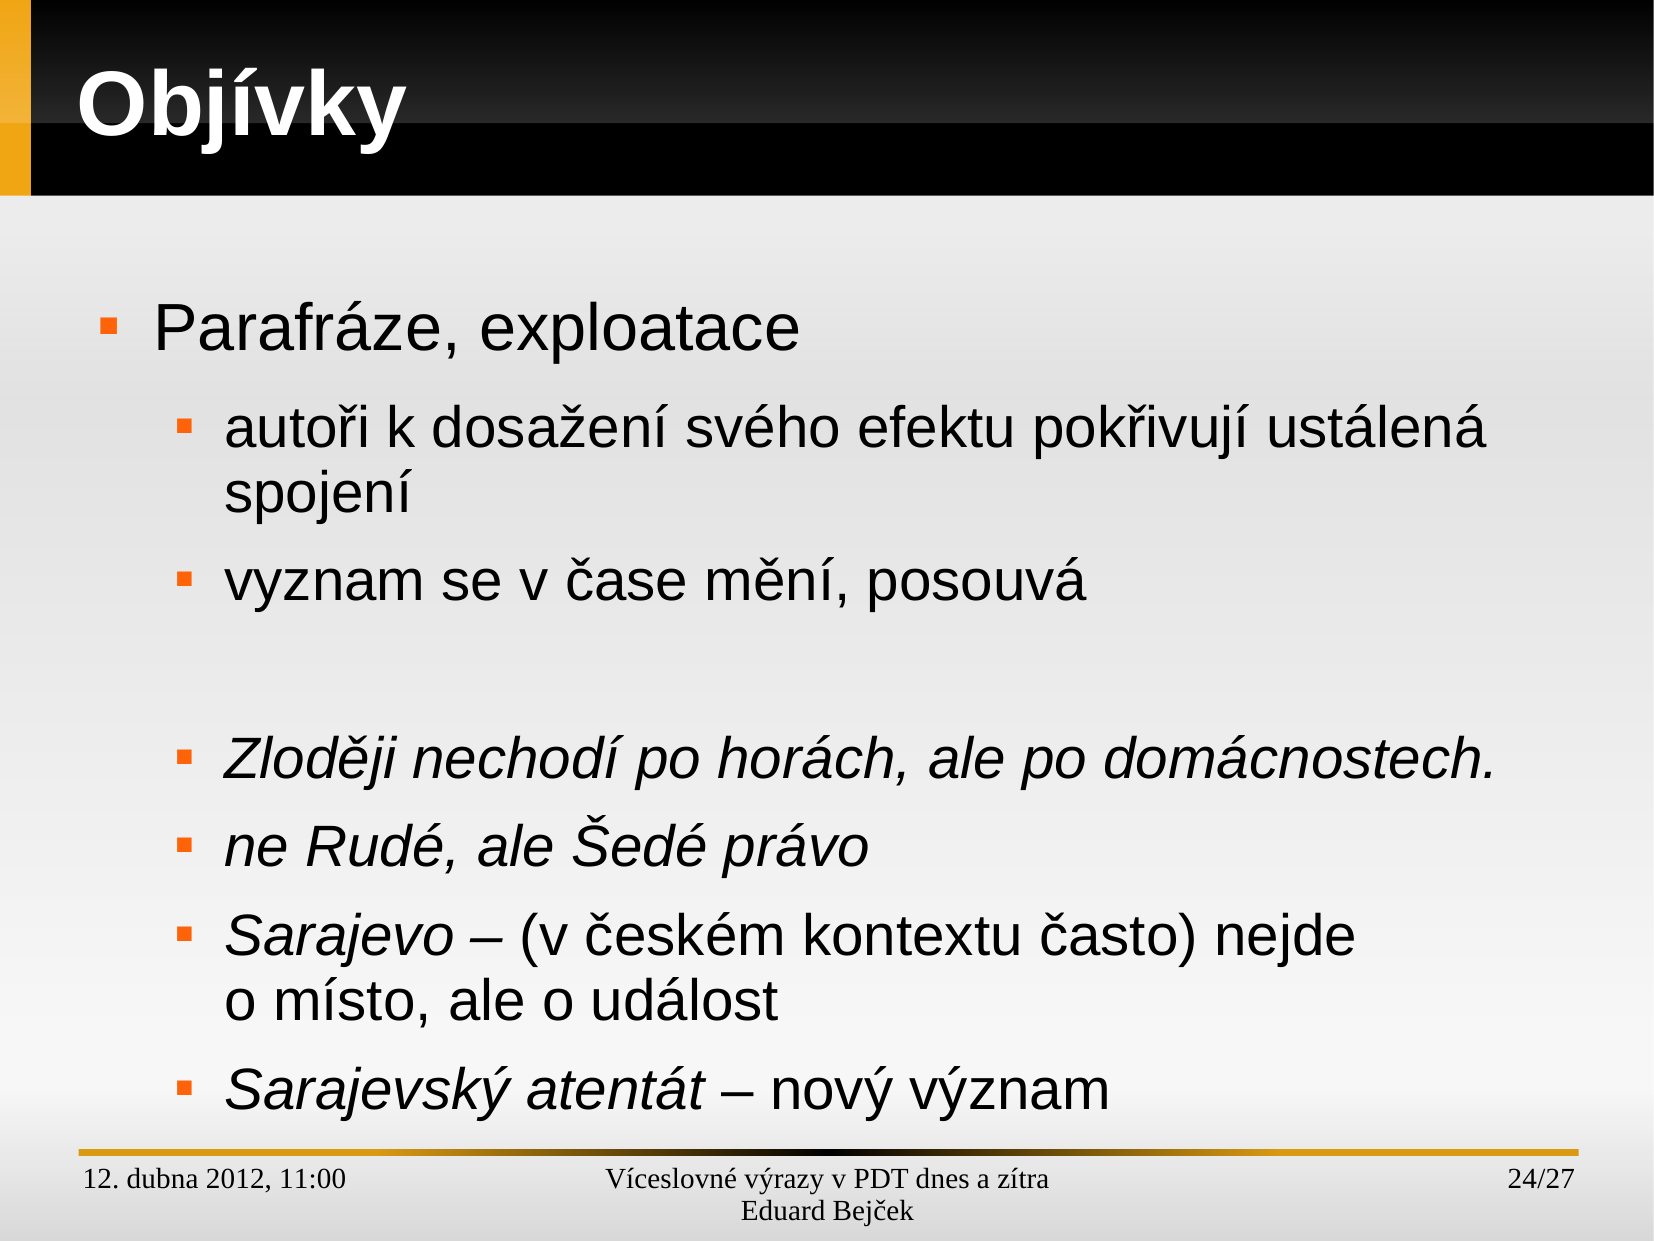

# Objívky
Parafráze, exploatace
autoři k dosažení svého efektu pokřivují ustálená spojení
vyznam se v čase mění, posouvá
Zloději nechodí po horách, ale po domácnostech.
ne Rudé, ale Šedé právo
Sarajevo – (v českém kontextu často) nejde
o místo, ale o událost
Sarajevský atentát – nový význam
12. dubna 2012, 11:00
Víceslovné výrazy v PDT dnes a zítra
24